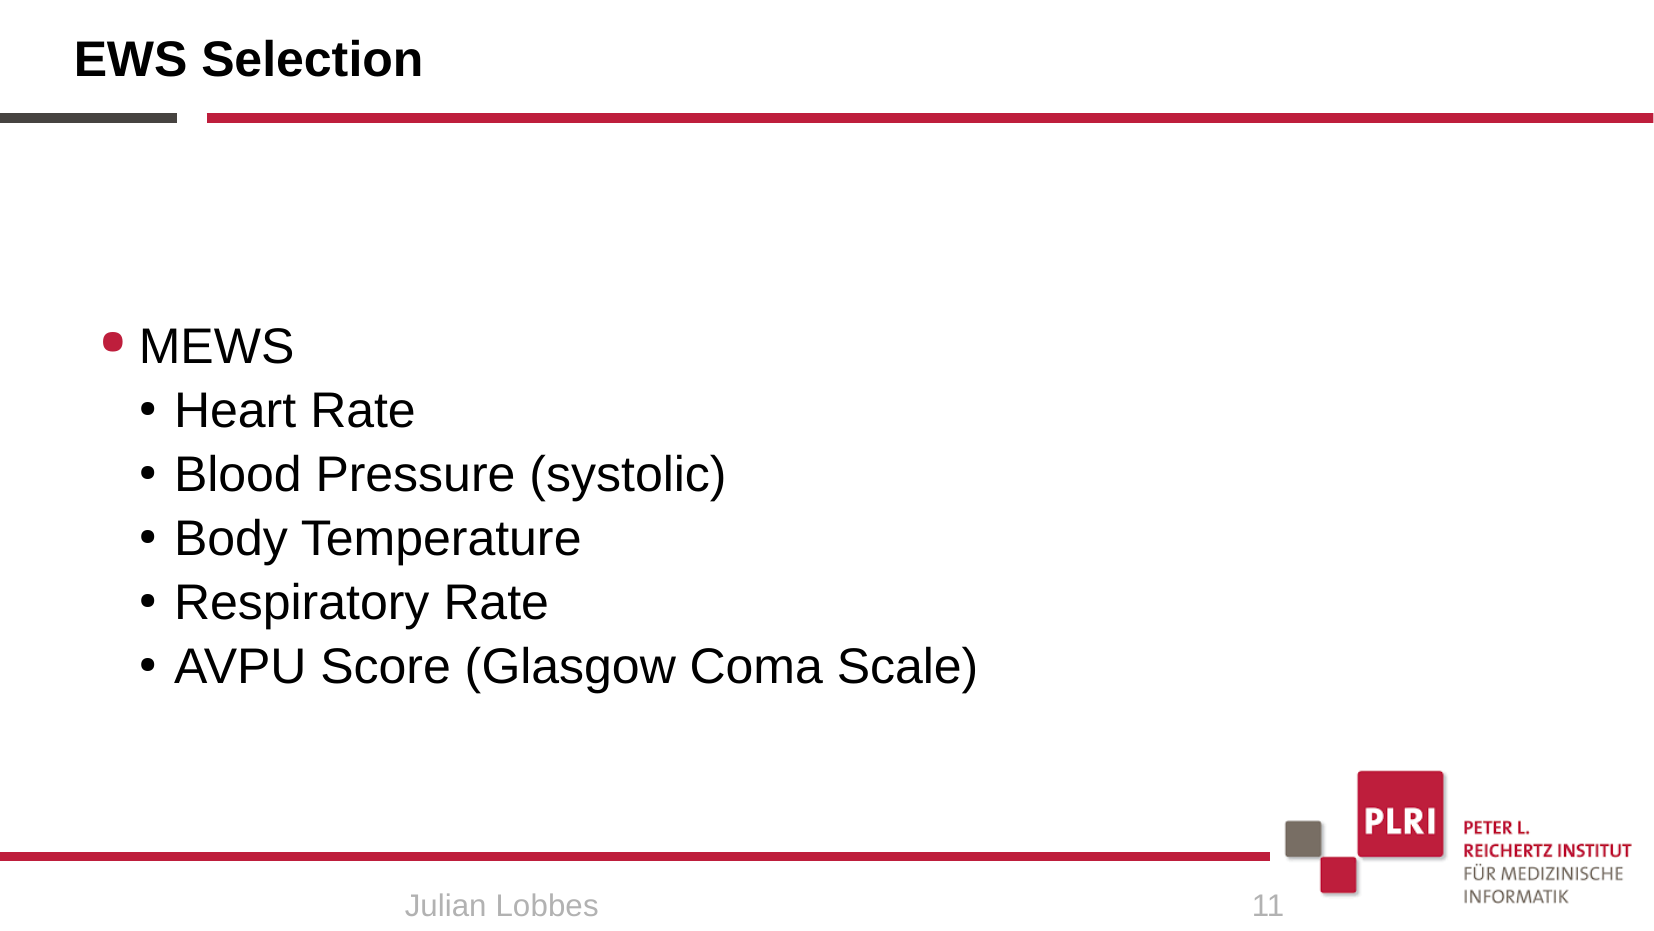

EWS Selection
MEWS
Heart Rate
Blood Pressure (systolic)
Body Temperature
Respiratory Rate
AVPU Score (Glasgow Coma Scale)
Julian Lobbes